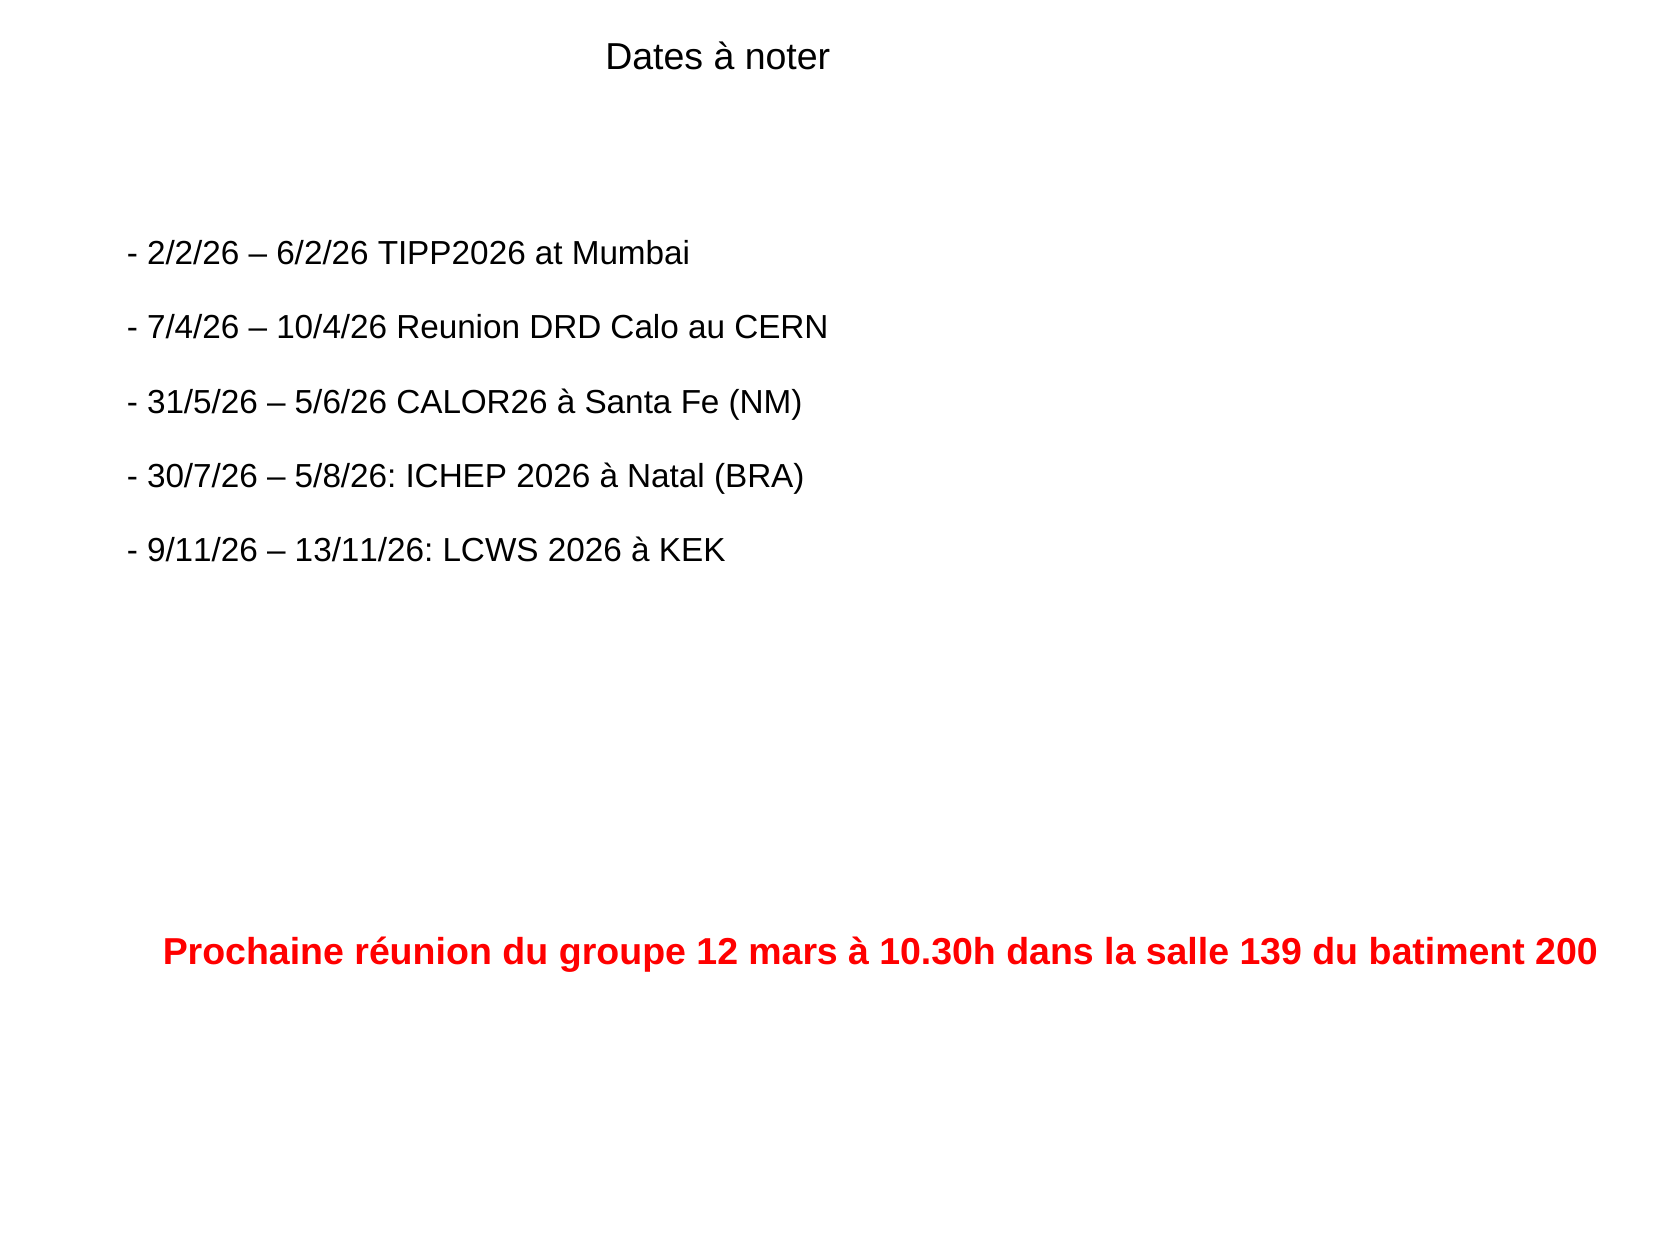

Dates à noter
- 2/2/26 – 6/2/26 TIPP2026 at Mumbai
- 7/4/26 – 10/4/26 Reunion DRD Calo au CERN
- 31/5/26 – 5/6/26 CALOR26 à Santa Fe (NM)
- 30/7/26 – 5/8/26: ICHEP 2026 à Natal (BRA)
- 9/11/26 – 13/11/26: LCWS 2026 à KEK
Prochaine réunion du groupe 12 mars à 10.30h dans la salle 139 du batiment 200